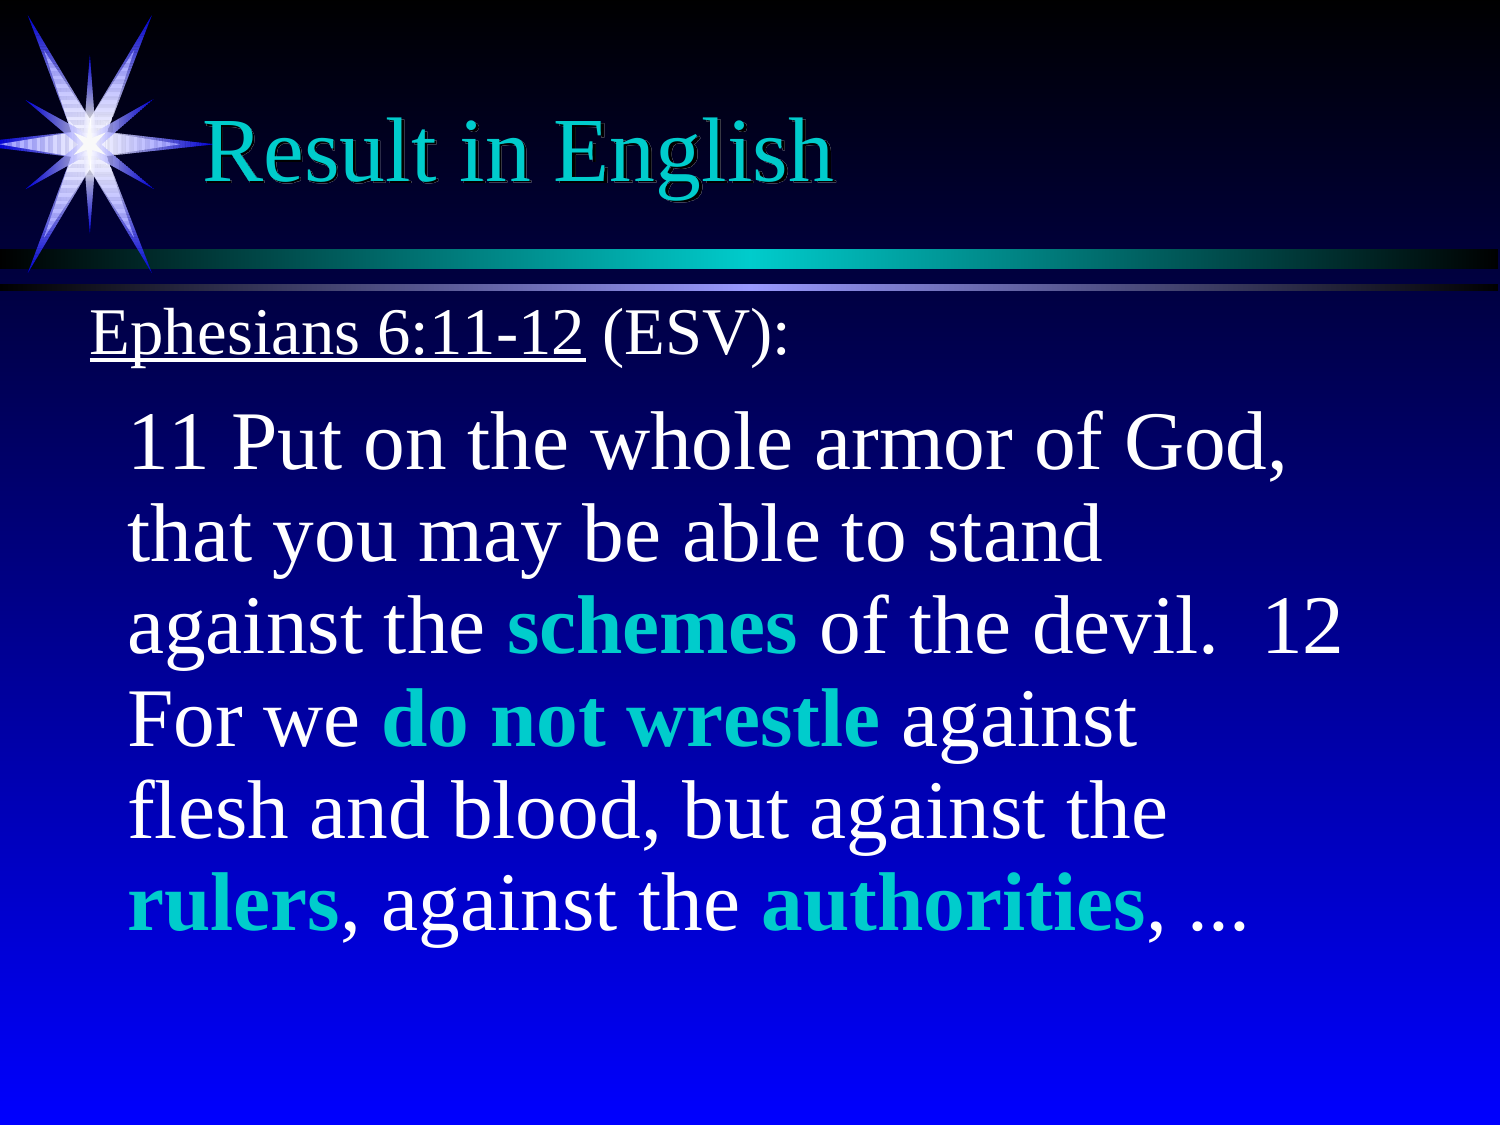

# Result in English
Ephesians 6:11-12 (ESV):
11 Put on the whole armor of God, that you may be able to stand against the schemes of the devil. 12 For we do not wrestle against
flesh and blood, but against the rulers, against the authorities, ...